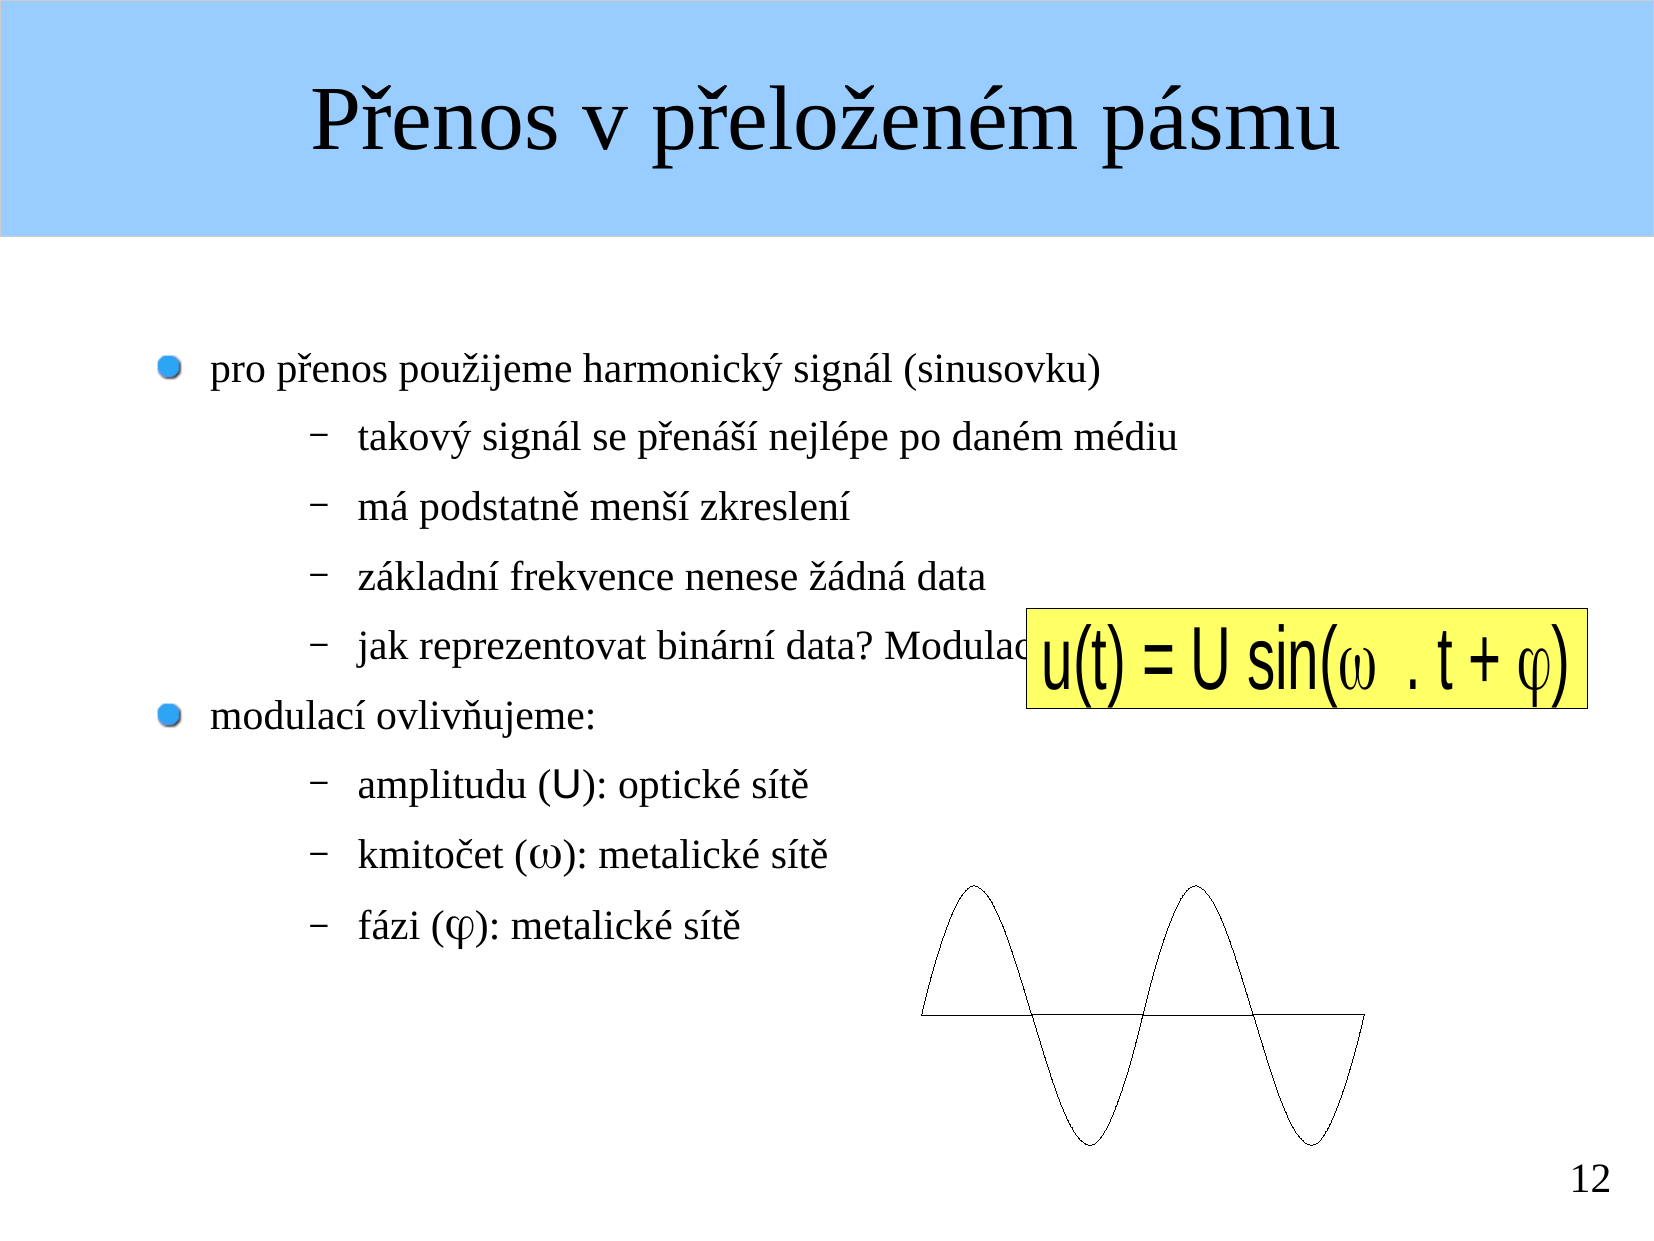

# Přenos v přeloženém pásmu
pro přenos použijeme harmonický signál (sinusovku)
takový signál se přenáší nejlépe po daném médiu
má podstatně menší zkreslení
základní frekvence nenese žádná data
jak reprezentovat binární data? Modulací!
modulací ovlivňujeme:
amplitudu (U): optické sítě
kmitočet (): metalické sítě
fázi (): metalické sítě
 u(t) = U sin( . t + )